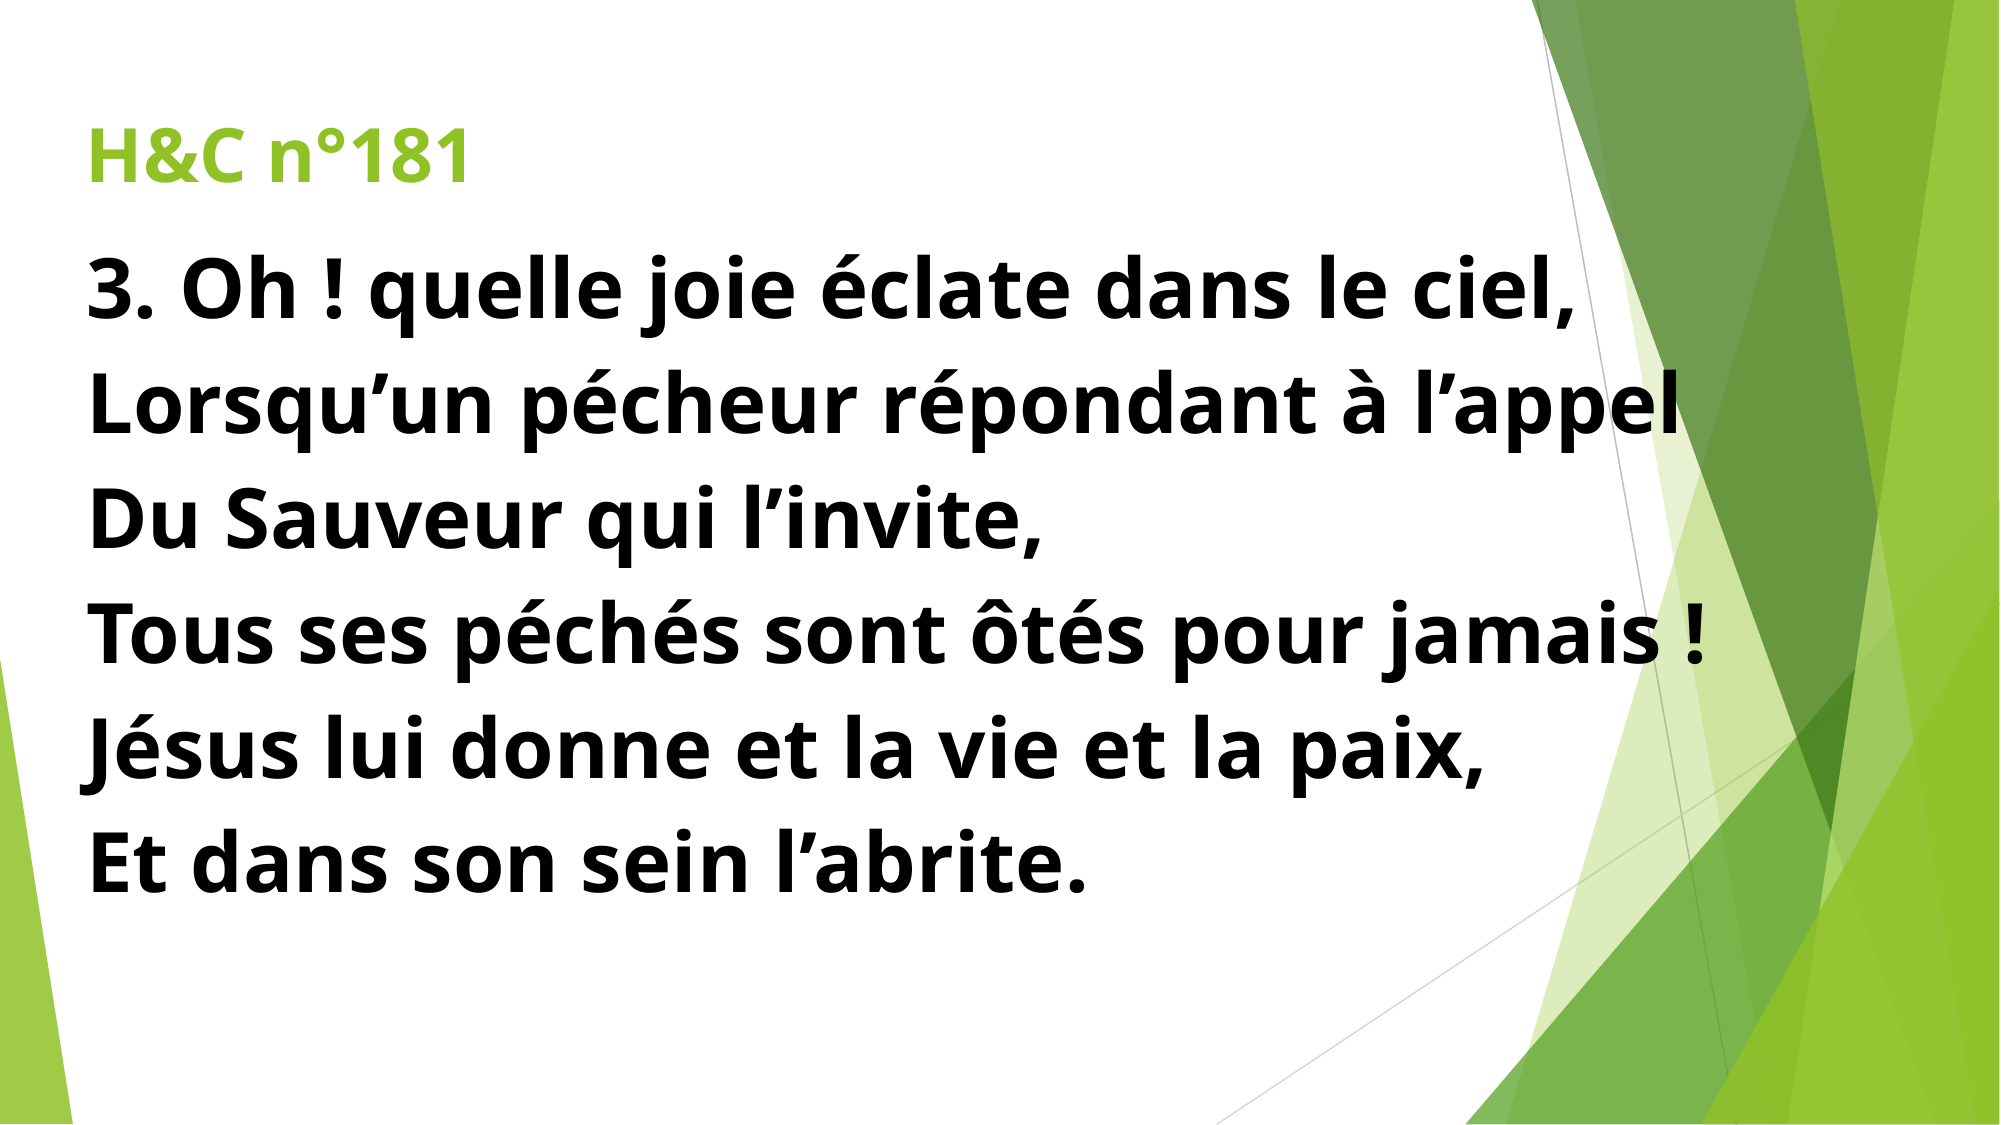

H&C n°181
3. Oh ! quelle joie éclate dans le ciel,
Lorsqu’un pécheur répondant à l’appel
Du Sauveur qui l’invite,
Tous ses péchés sont ôtés pour jamais !
Jésus lui donne et la vie et la paix,
Et dans son sein l’abrite.